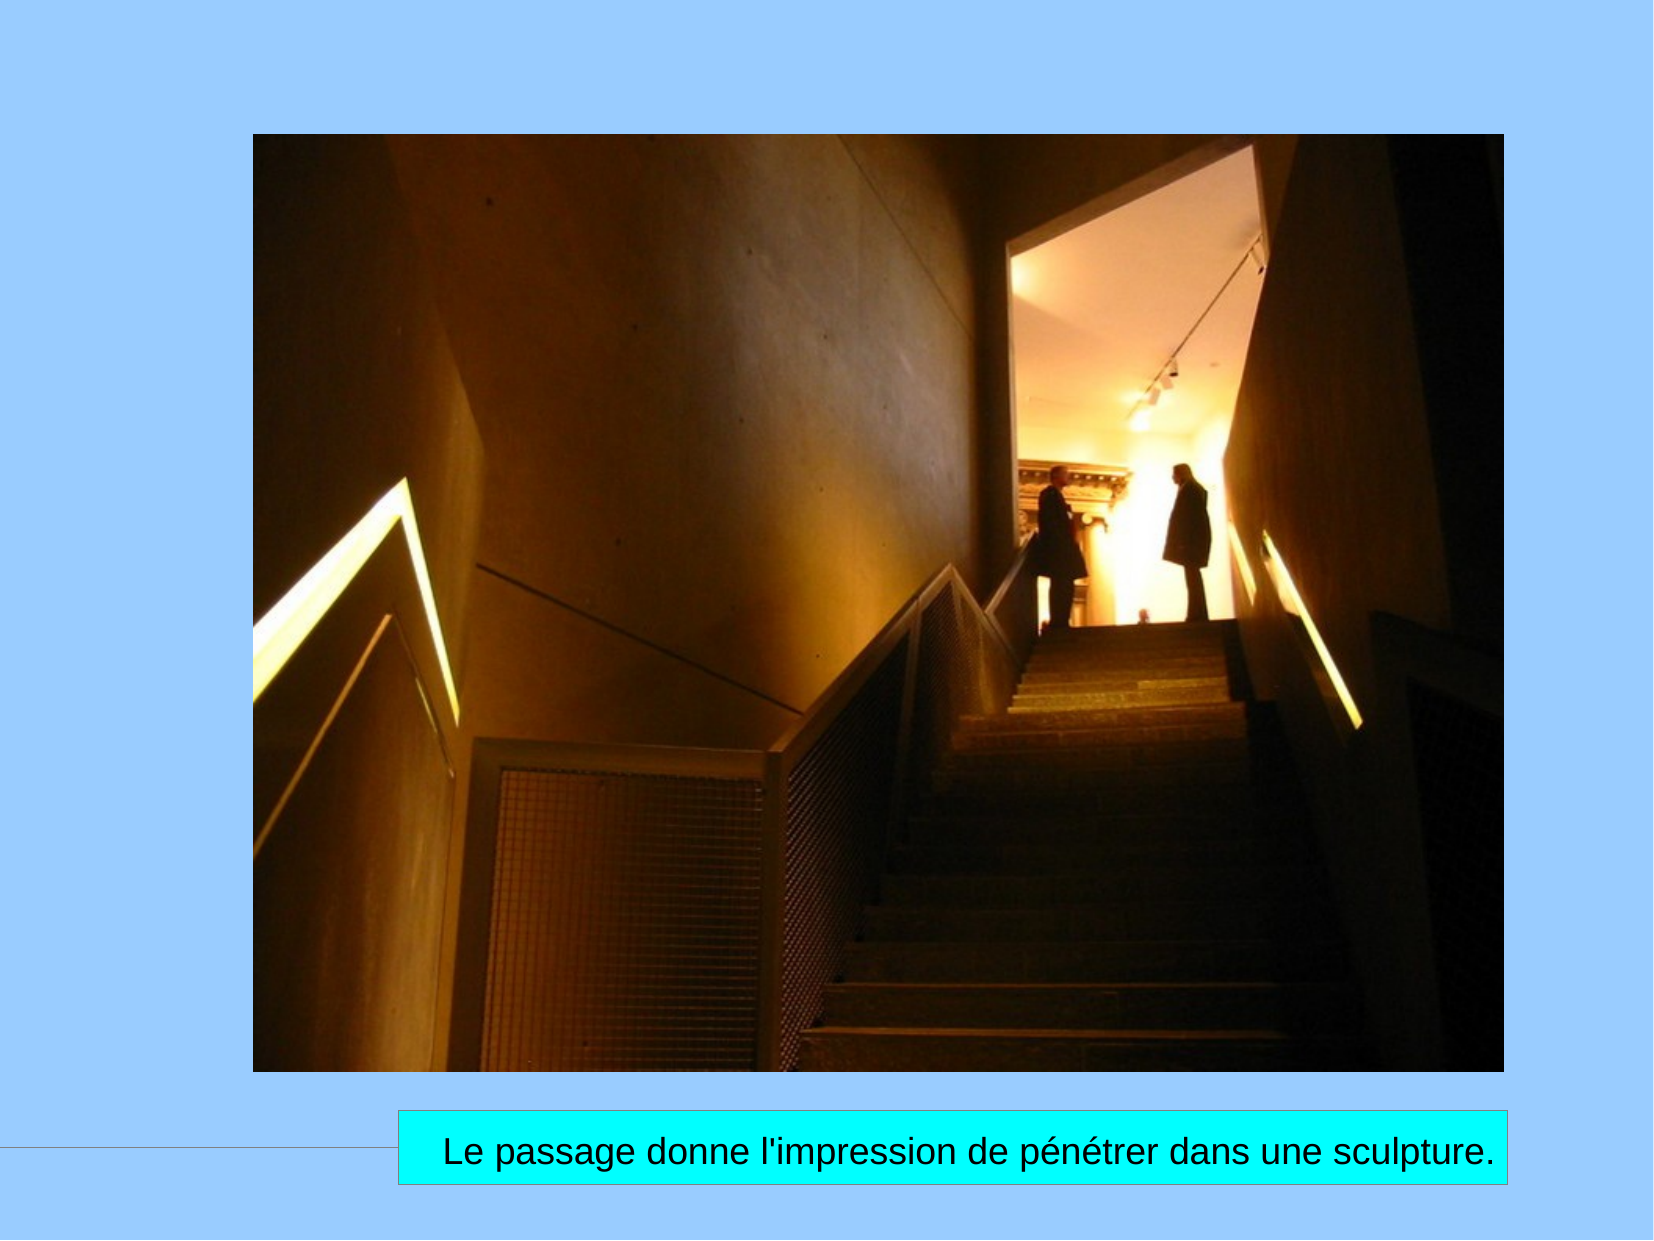

Le passage donne l'impression de pénétrer dans une sculpture.
Le passage donne l'impression de pénétrer dans une sculpture.